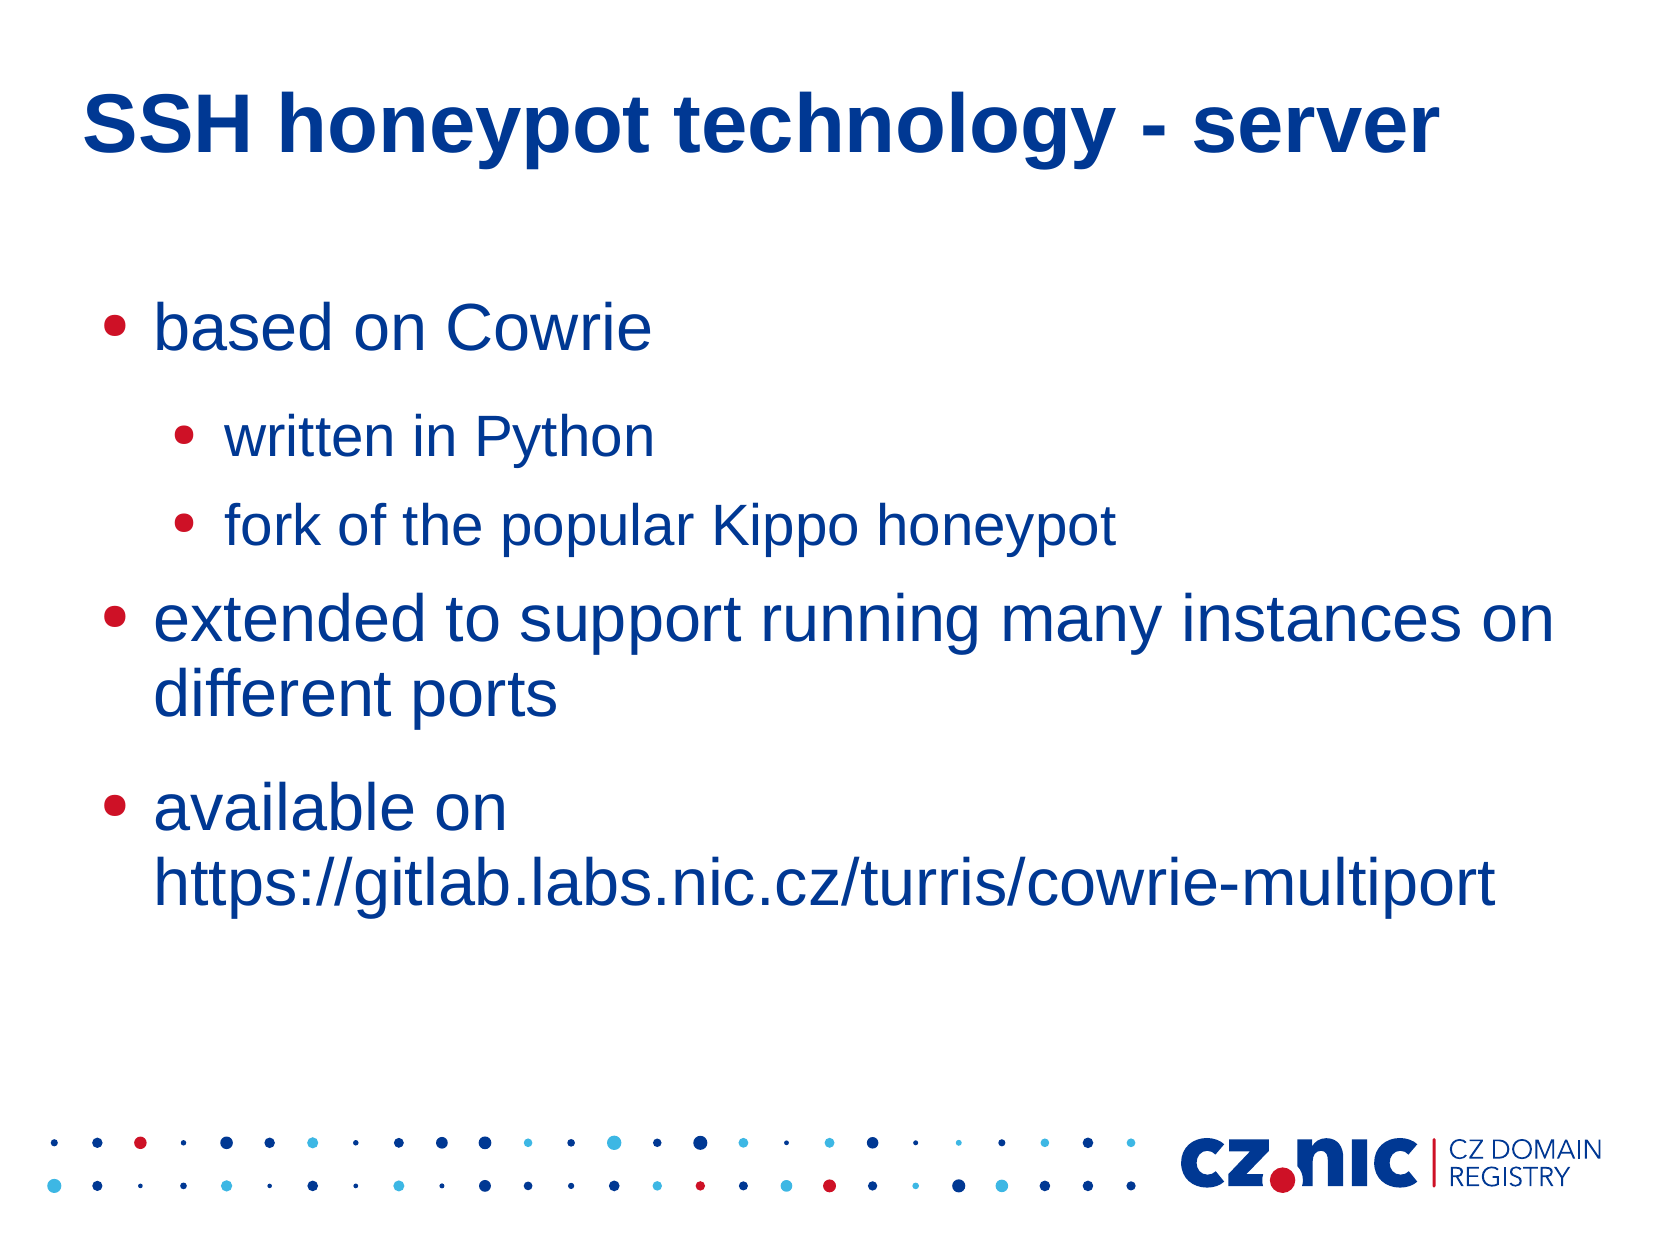

# SSH honeypot technology - server
based on Cowrie
written in Python
fork of the popular Kippo honeypot
extended to support running many instances on different ports
available on https://gitlab.labs.nic.cz/turris/cowrie-multiport